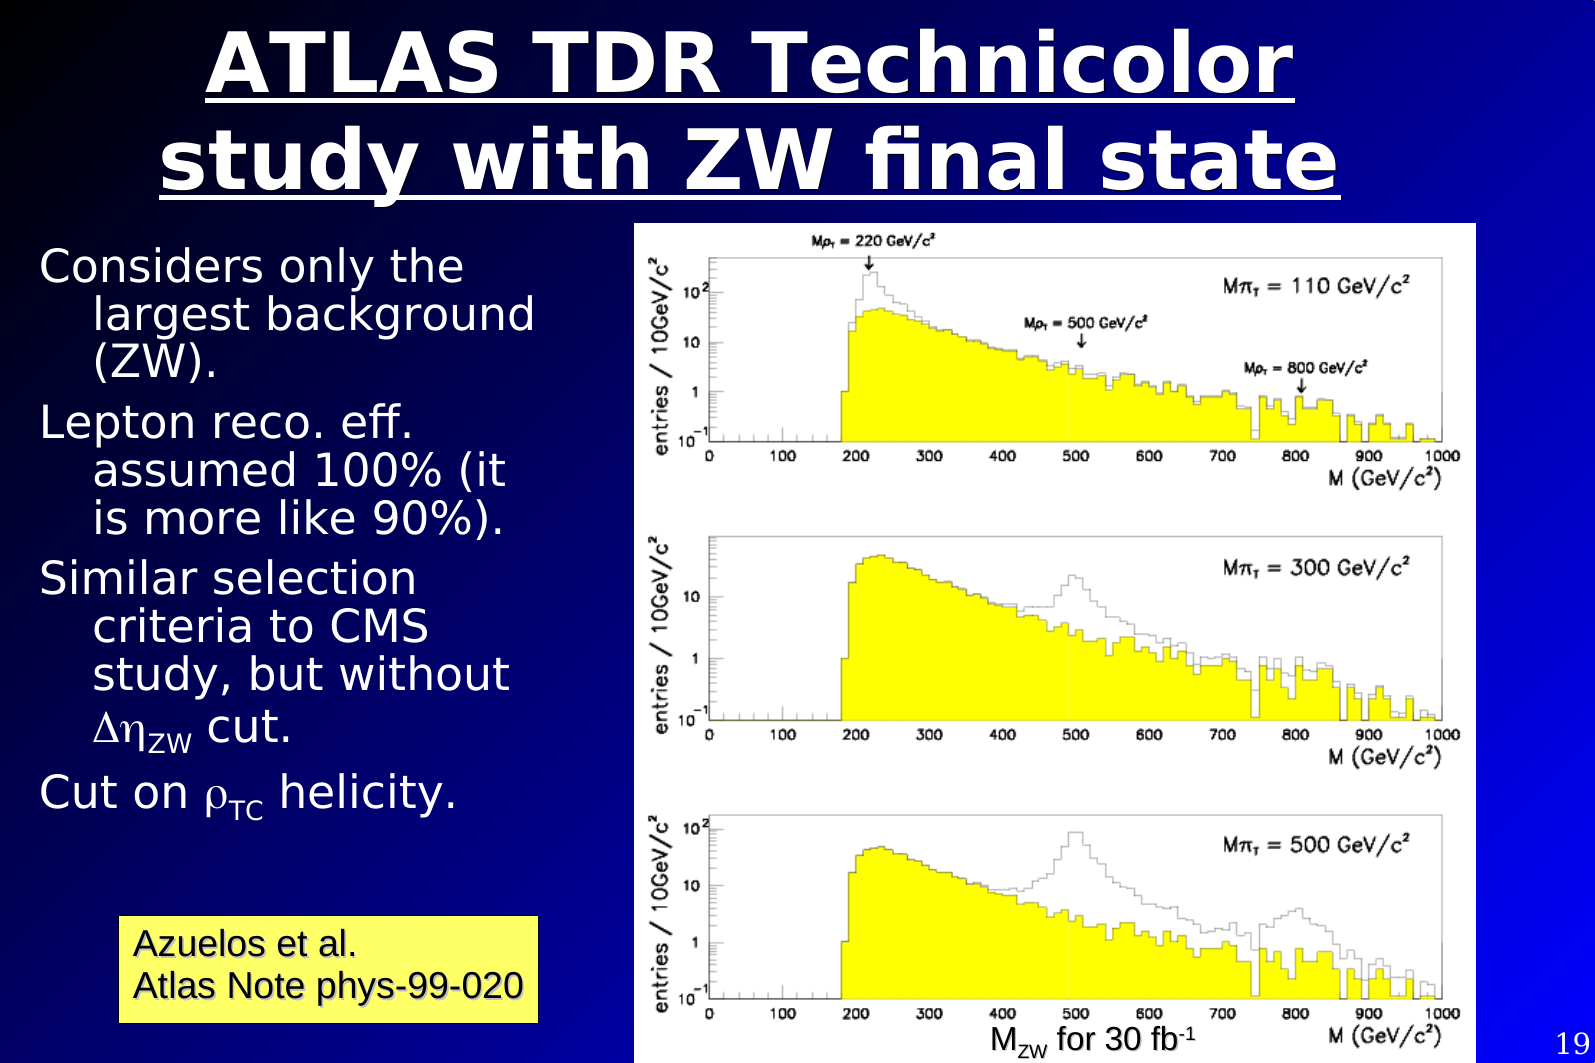

ATLAS TDR Technicolor study with ZW final state
# Considers only the largest background (ZW).
Lepton reco. eff. assumed 100% (it is more like 90%).
Similar selection criteria to CMS study, but without ZW cut.
Cut on TC helicity.
Azuelos et al.
Atlas Note phys-99-020
MZW for 30 fb-1
19